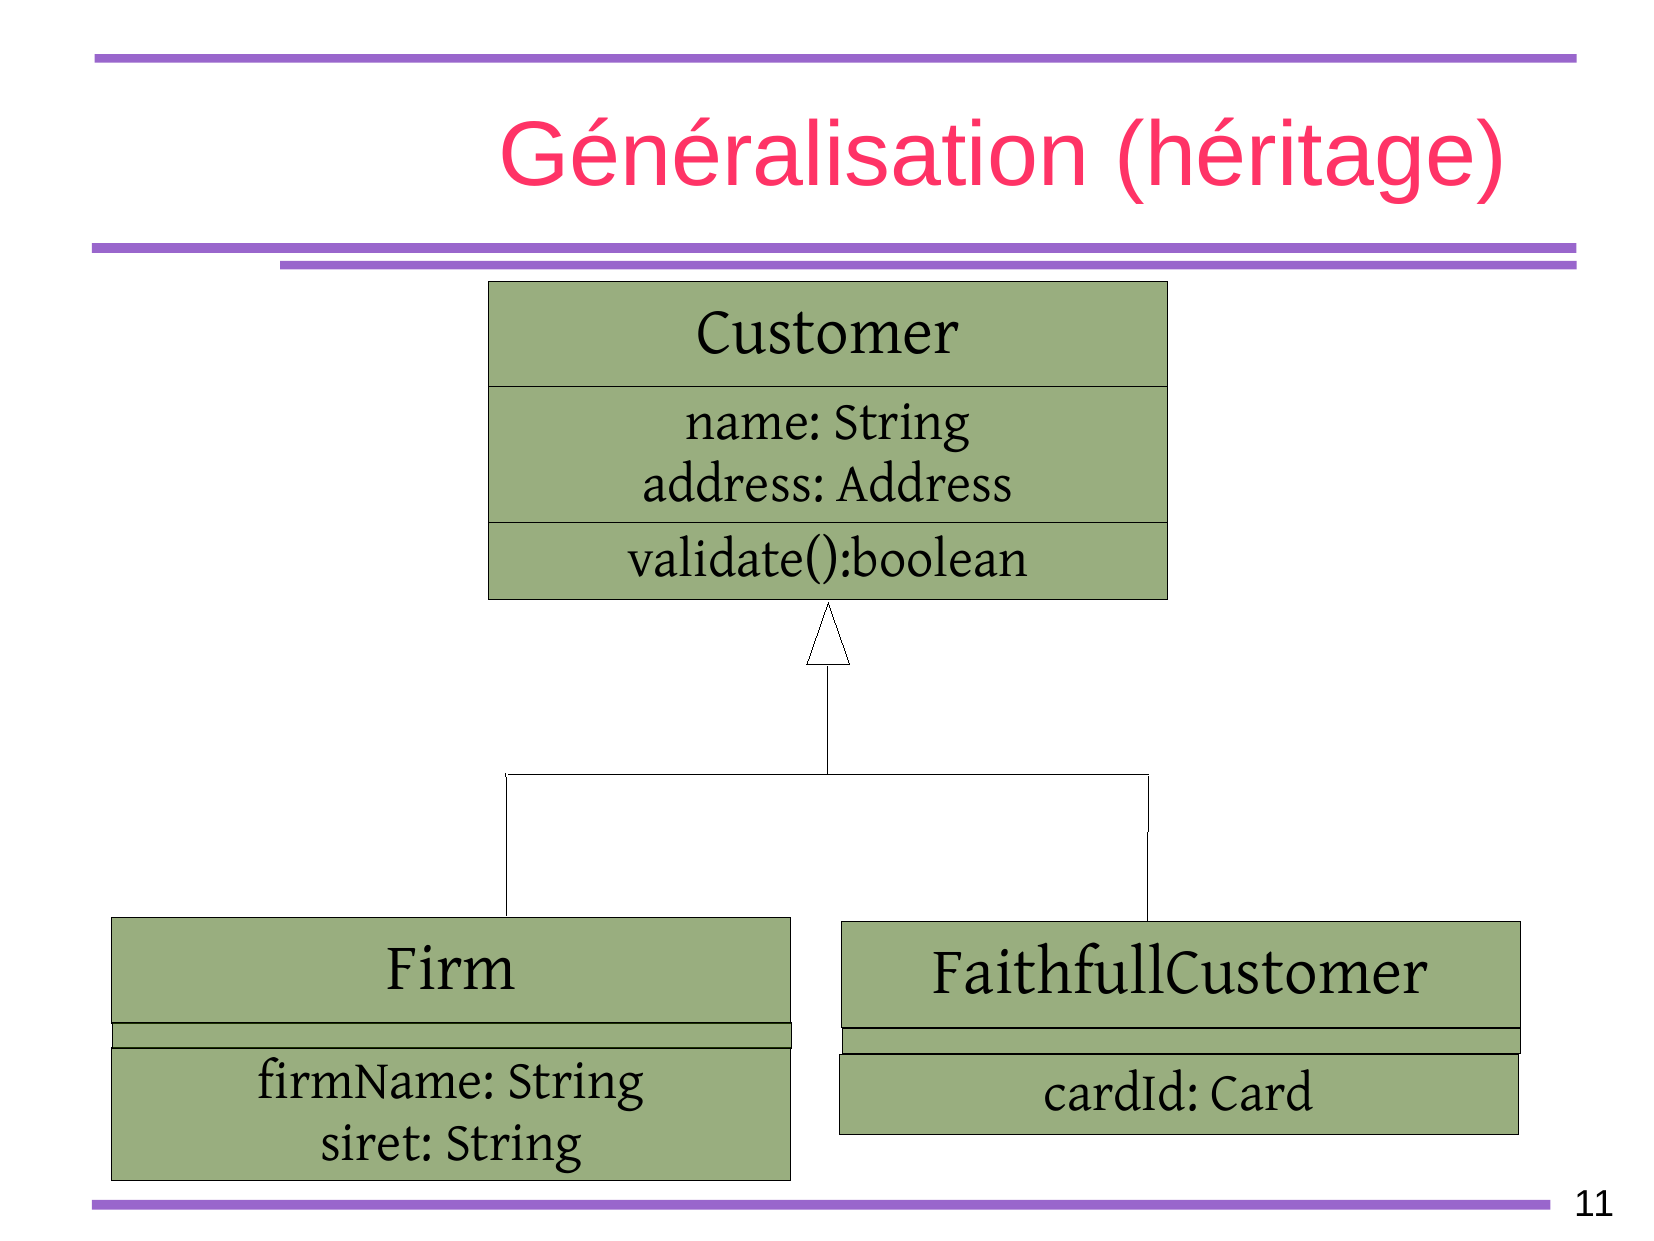

# Généralisation (héritage)
Customer
name: String
address: Address
validate():boolean
Firm
FaithfullCustomer
firmName: String
siret: String
cardId: Card